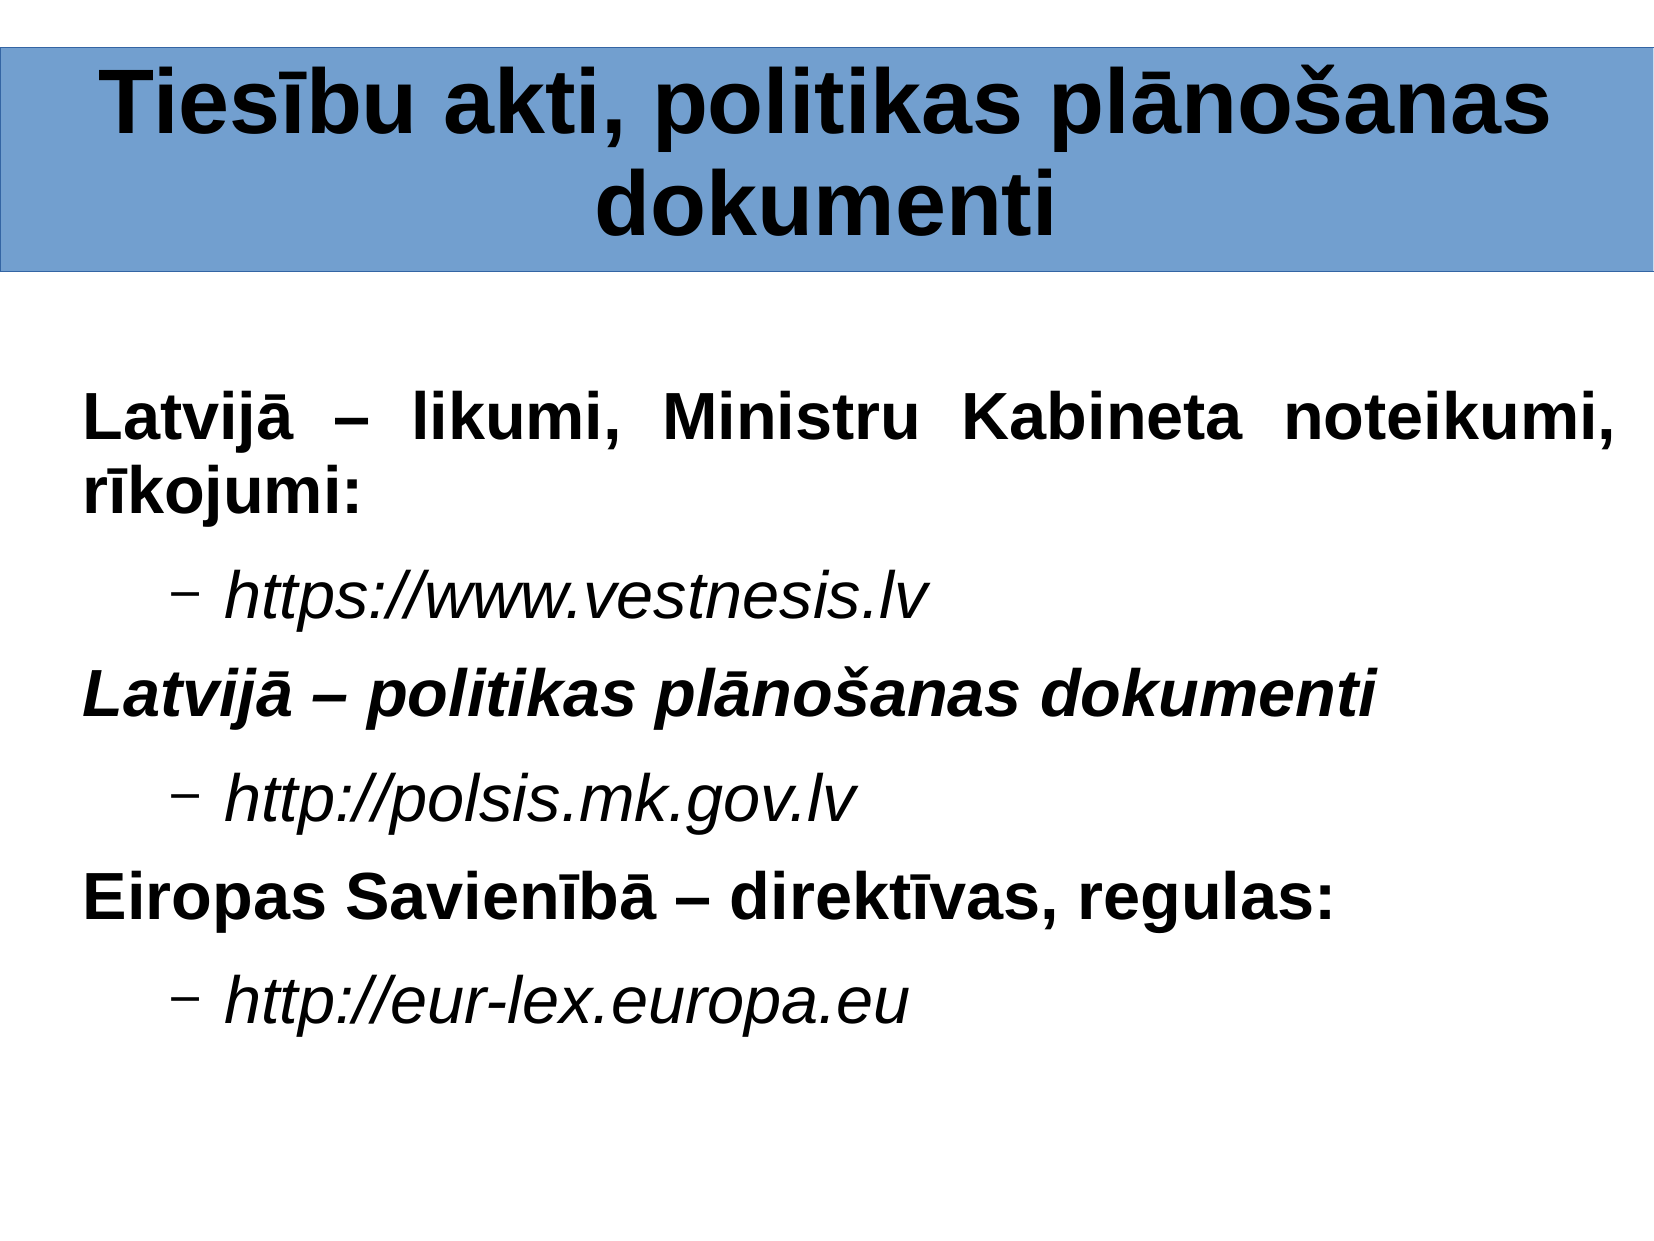

# Tiesību akti, politikas plānošanas dokumenti
Latvijā – likumi, Ministru Kabineta noteikumi, rīkojumi:
https://www.vestnesis.lv
Latvijā – politikas plānošanas dokumenti
http://polsis.mk.gov.lv
Eiropas Savienībā – direktīvas, regulas:
http://eur-lex.europa.eu